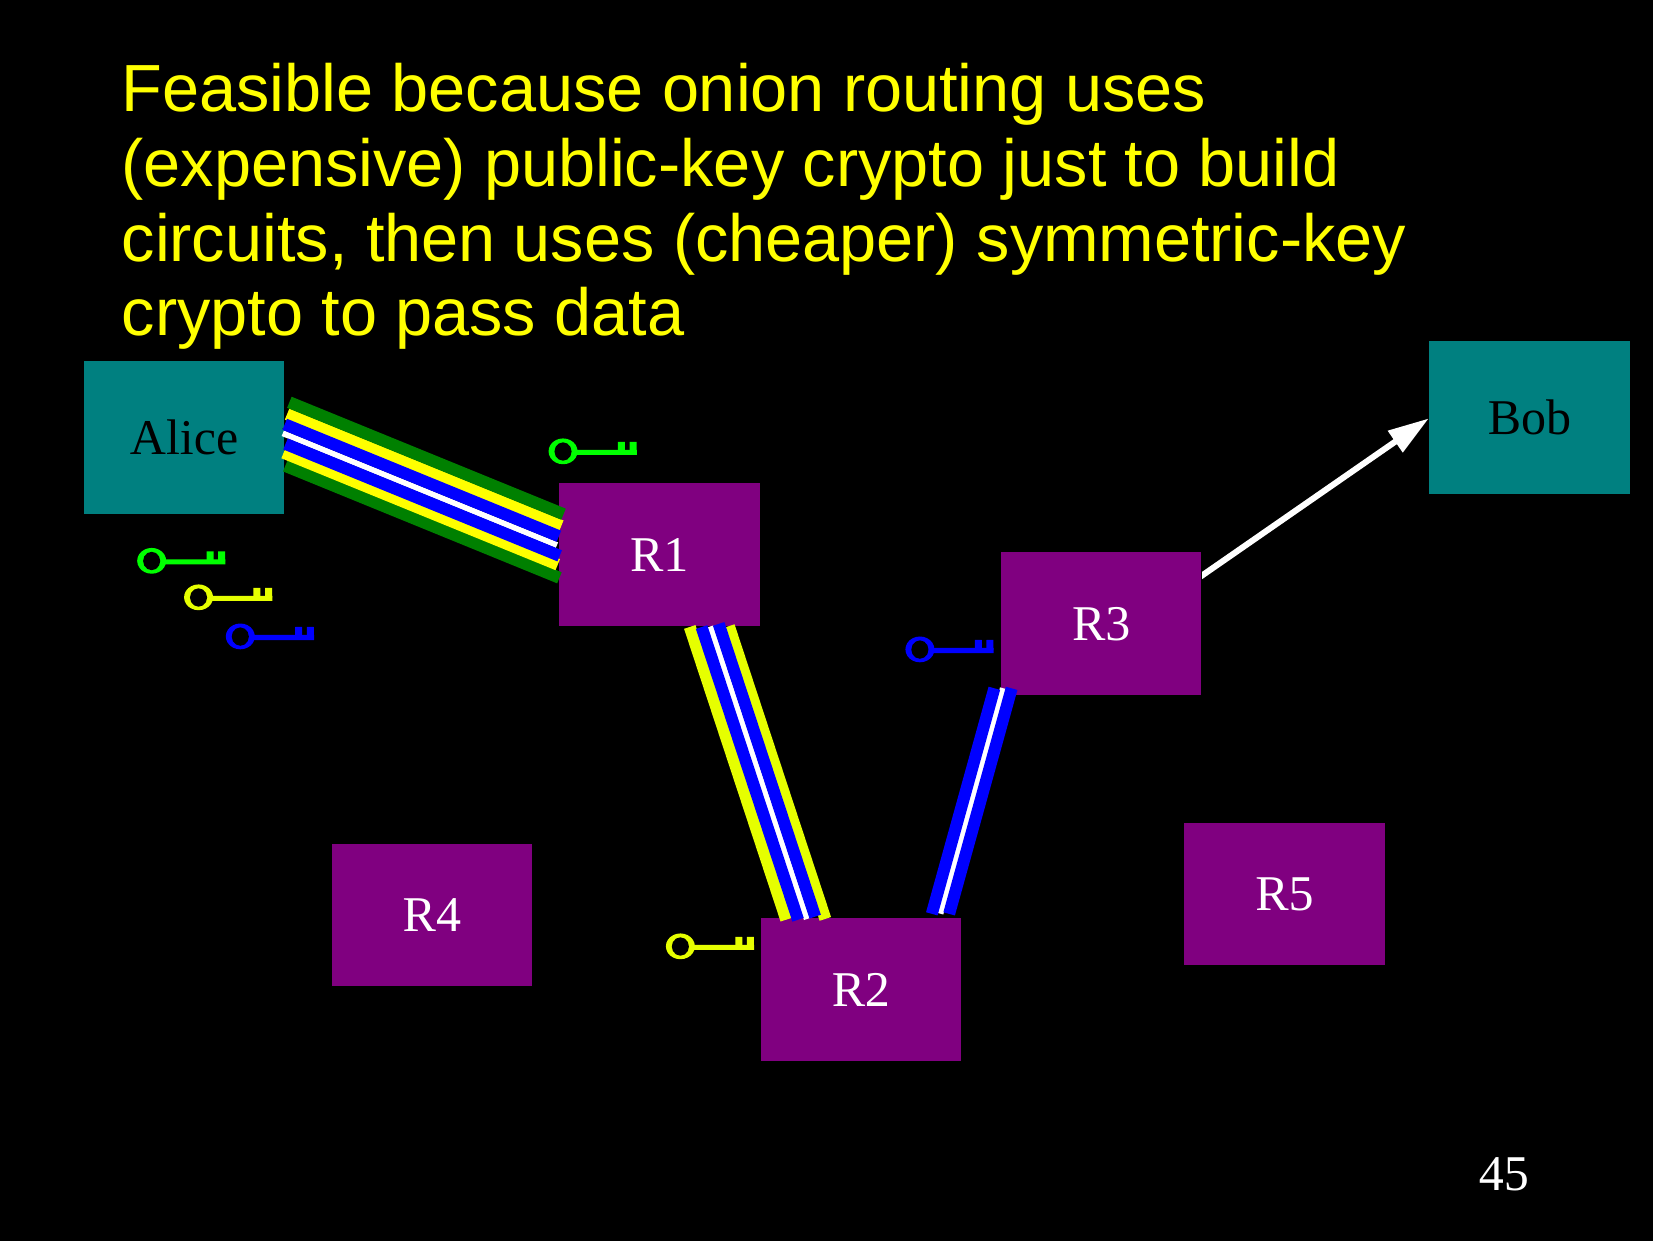

# Feasible because onion routing uses (expensive) public-key crypto just to build circuits, then uses (cheaper) symmetric-key crypto to pass data
Bob
Alice
R1
R3
R5
R4
R2